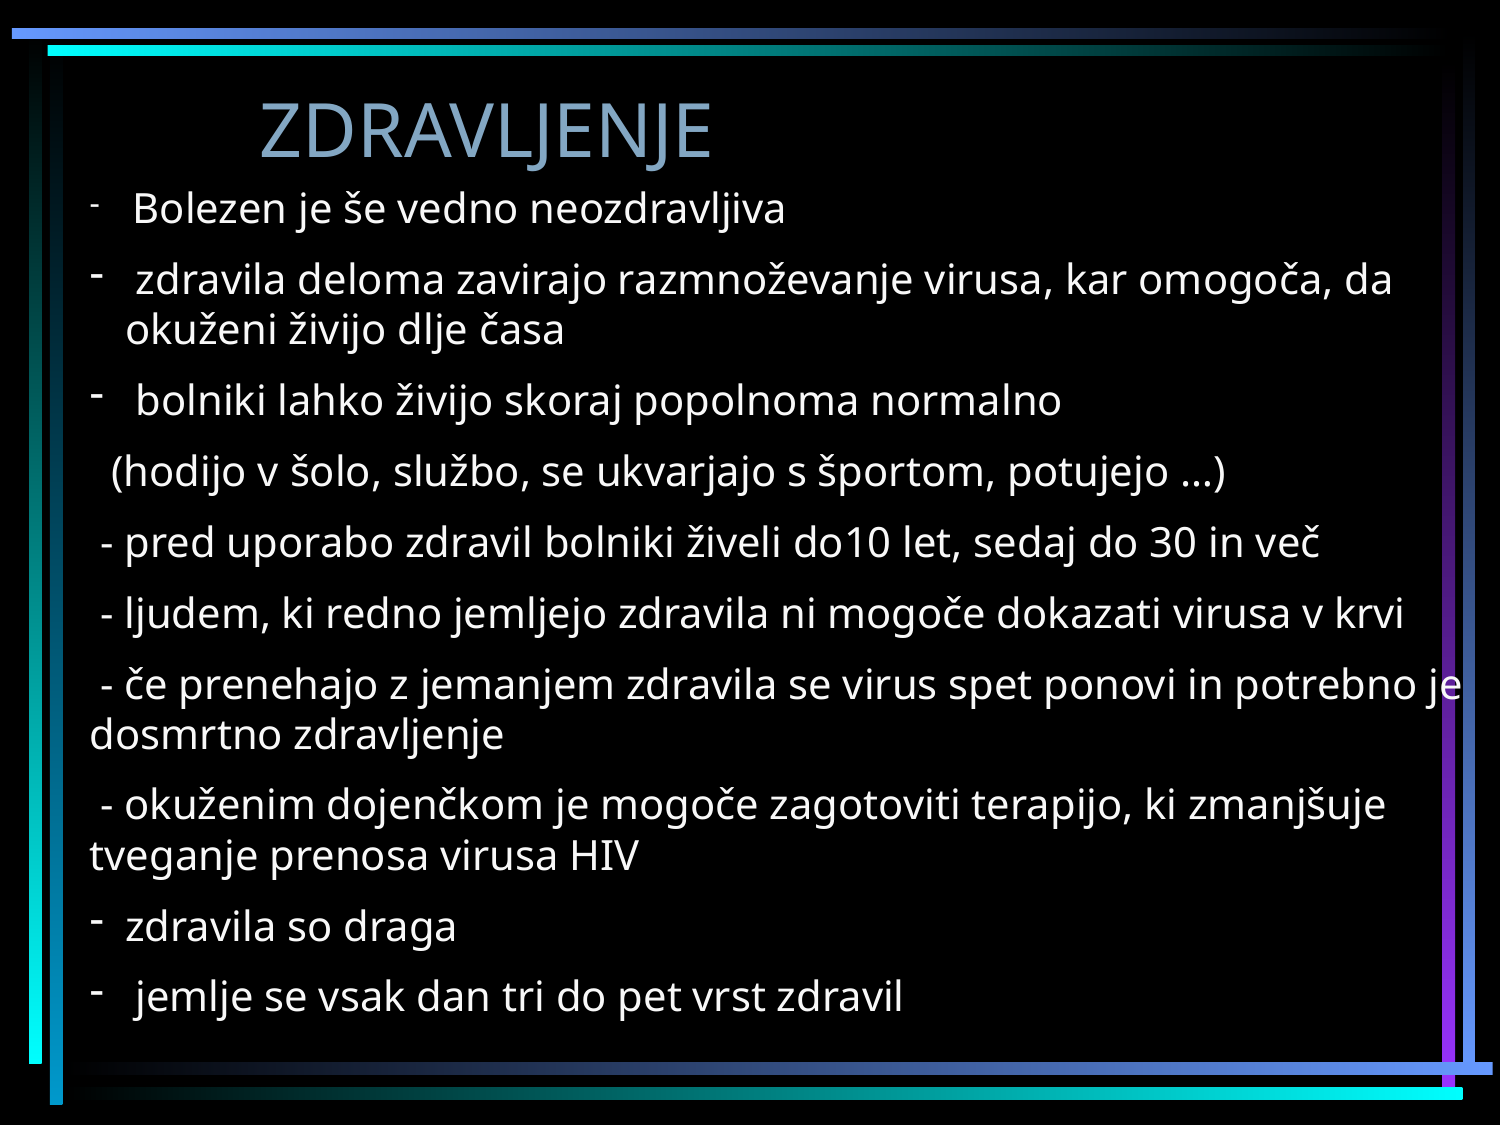

ZDRAVLJENJE
 Bolezen je še vedno neozdravljiva
 zdravila deloma zavirajo razmnoževanje virusa, kar omogoča, da okuženi živijo dlje časa
 bolniki lahko živijo skoraj popolnoma normalno
 (hodijo v šolo, službo, se ukvarjajo s športom, potujejo …)
 - pred uporabo zdravil bolniki živeli do10 let, sedaj do 30 in več
 - ljudem, ki redno jemljejo zdravila ni mogoče dokazati virusa v krvi
 - če prenehajo z jemanjem zdravila se virus spet ponovi in potrebno je dosmrtno zdravljenje
 - okuženim dojenčkom je mogoče zagotoviti terapijo, ki zmanjšuje tveganje prenosa virusa HIV
zdravila so draga
 jemlje se vsak dan tri do pet vrst zdravil